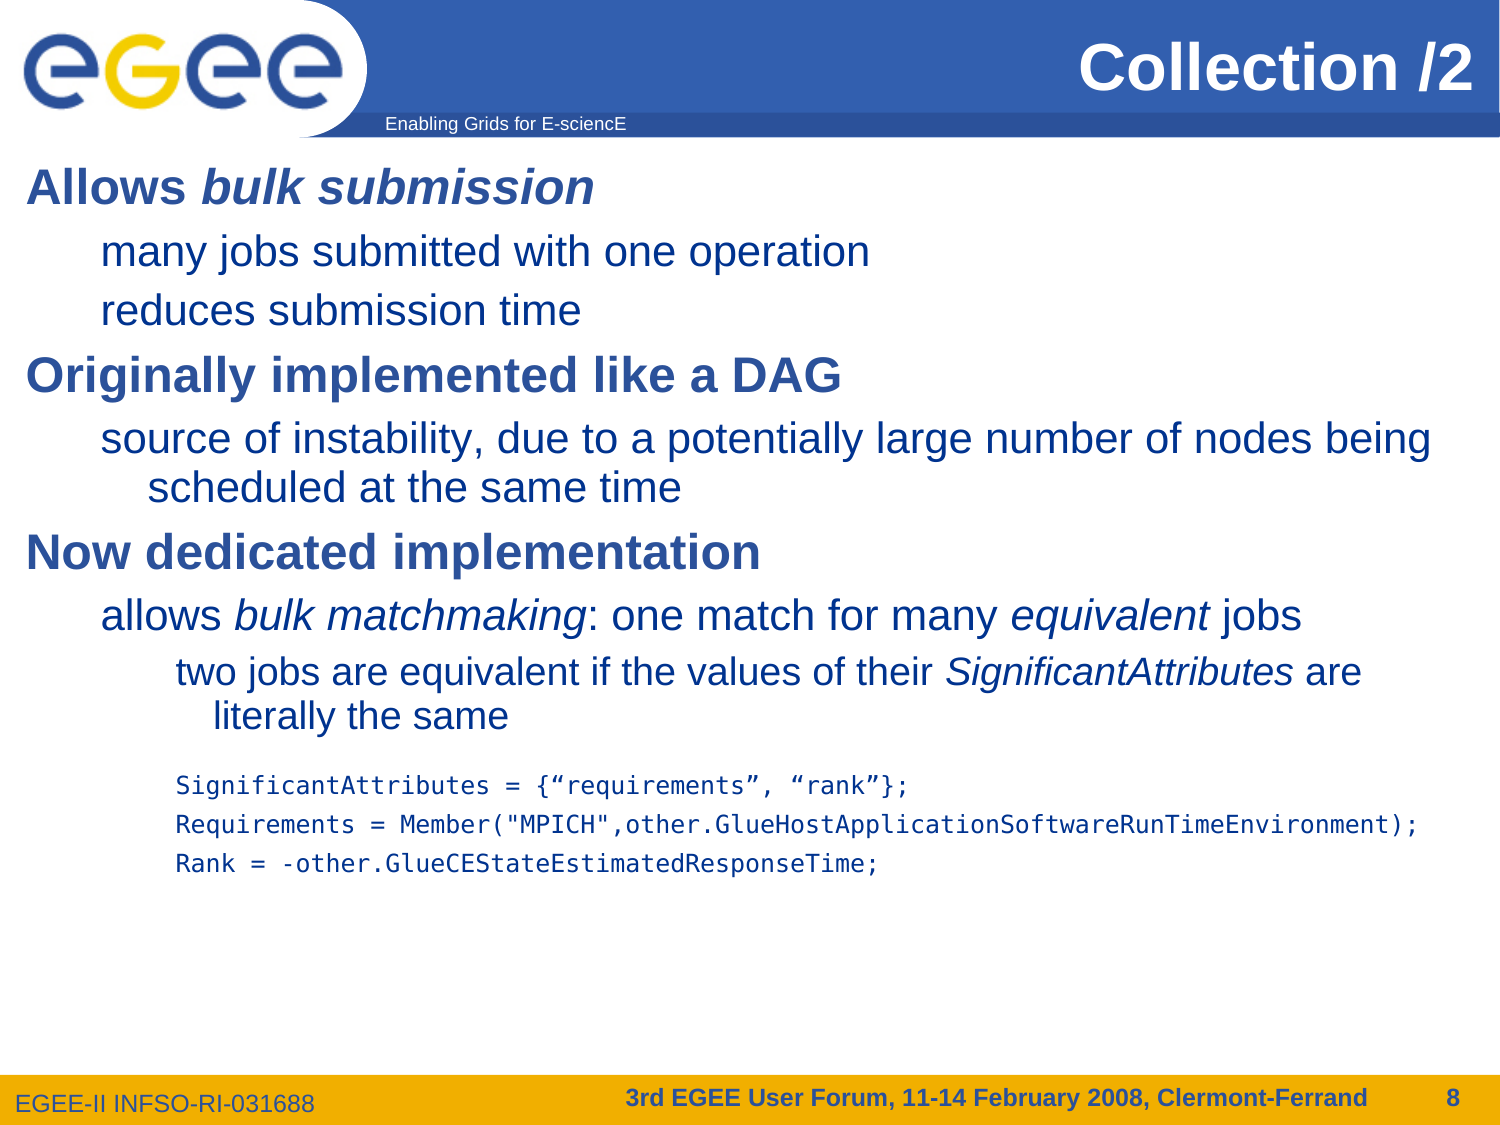

# Collection /2
Allows bulk submission
many jobs submitted with one operation
reduces submission time
Originally implemented like a DAG
source of instability, due to a potentially large number of nodes being scheduled at the same time
Now dedicated implementation
allows bulk matchmaking: one match for many equivalent jobs
two jobs are equivalent if the values of their SignificantAttributes are literally the same
SignificantAttributes = {“requirements”, “rank”};
Requirements = Member("MPICH",other.GlueHostApplicationSoftwareRunTimeEnvironment);
Rank = -other.GlueCEStateEstimatedResponseTime;
3rd EGEE User Forum, 11-14 February 2008, Clermont-Ferrand
8